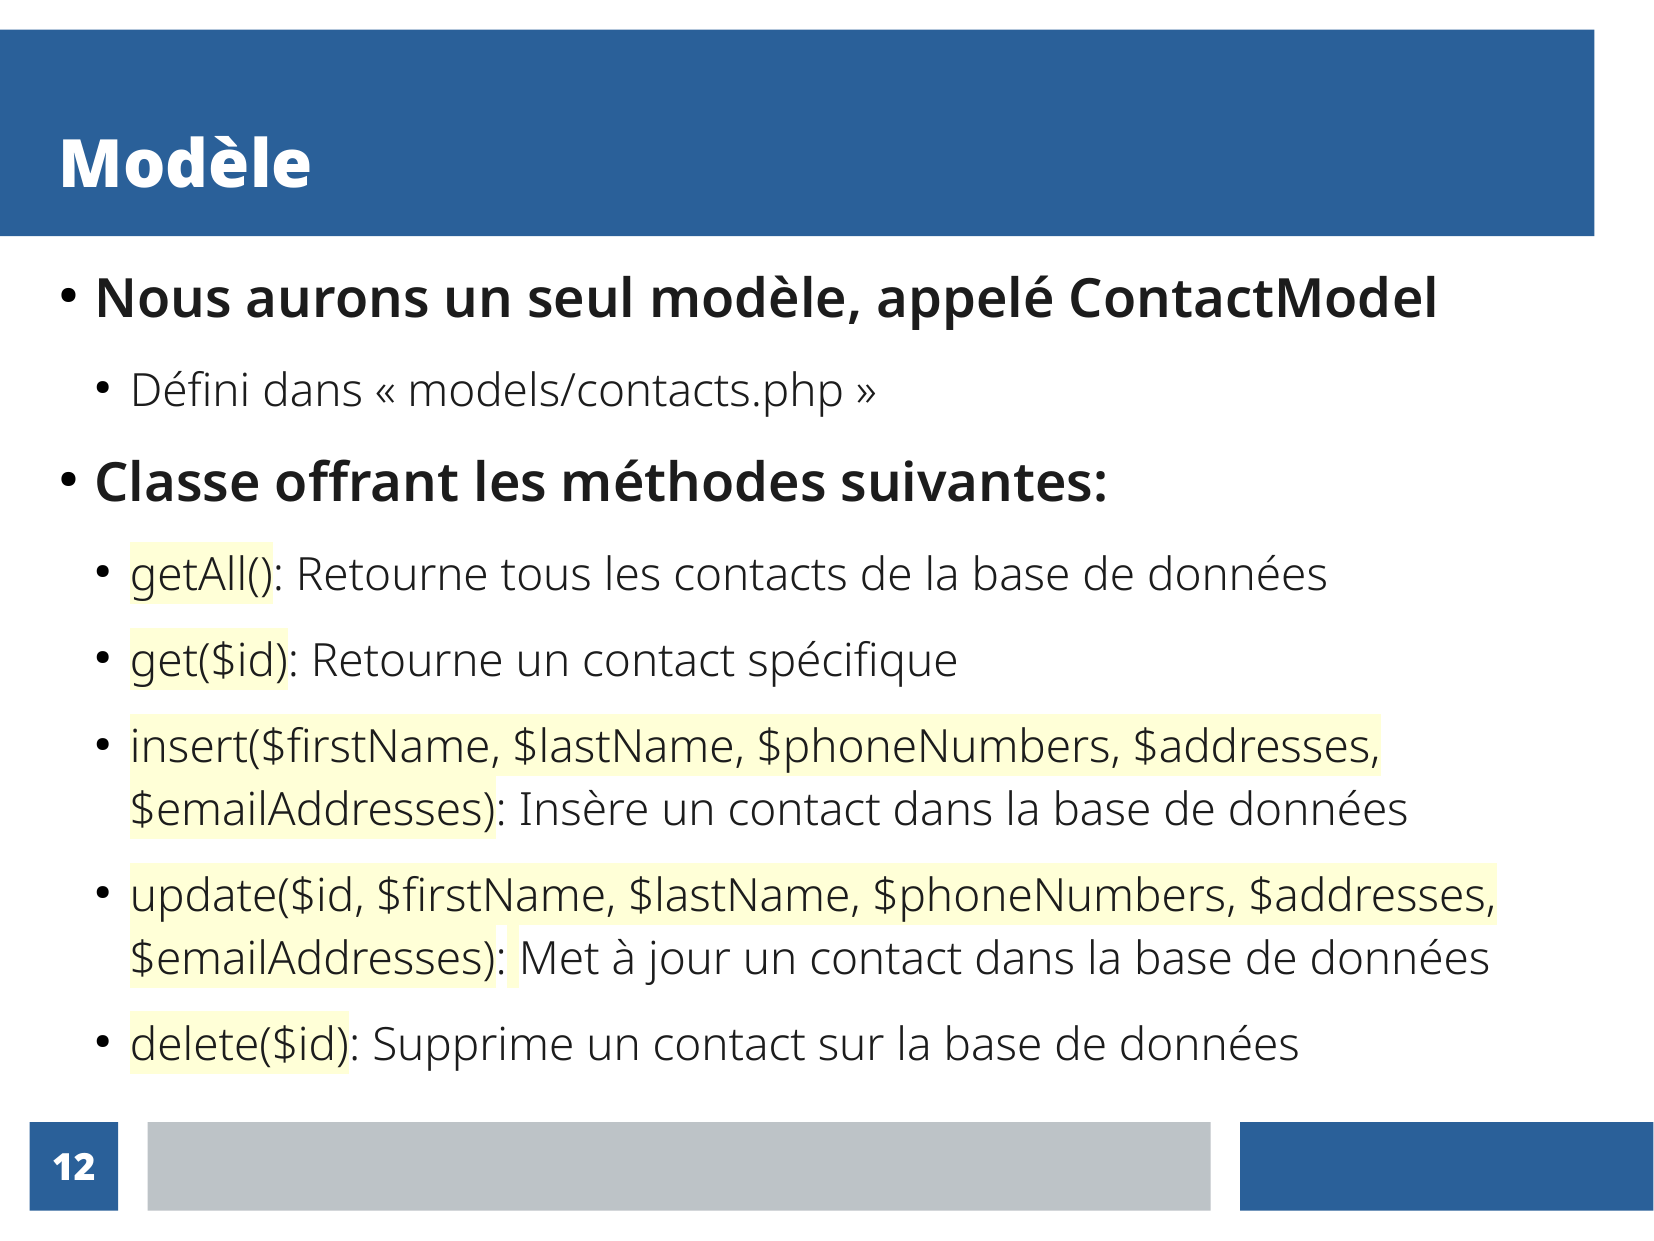

# Modèle
Nous aurons un seul modèle, appelé ContactModel
Défini dans « models/contacts.php »
Classe offrant les méthodes suivantes:
getAll(): Retourne tous les contacts de la base de données
get($id): Retourne un contact spécifique
insert($firstName, $lastName, $phoneNumbers, $addresses, $emailAddresses): Insère un contact dans la base de données
update($id, $firstName, $lastName, $phoneNumbers, $addresses, $emailAddresses): Met à jour un contact dans la base de données
delete($id): Supprime un contact sur la base de données
12